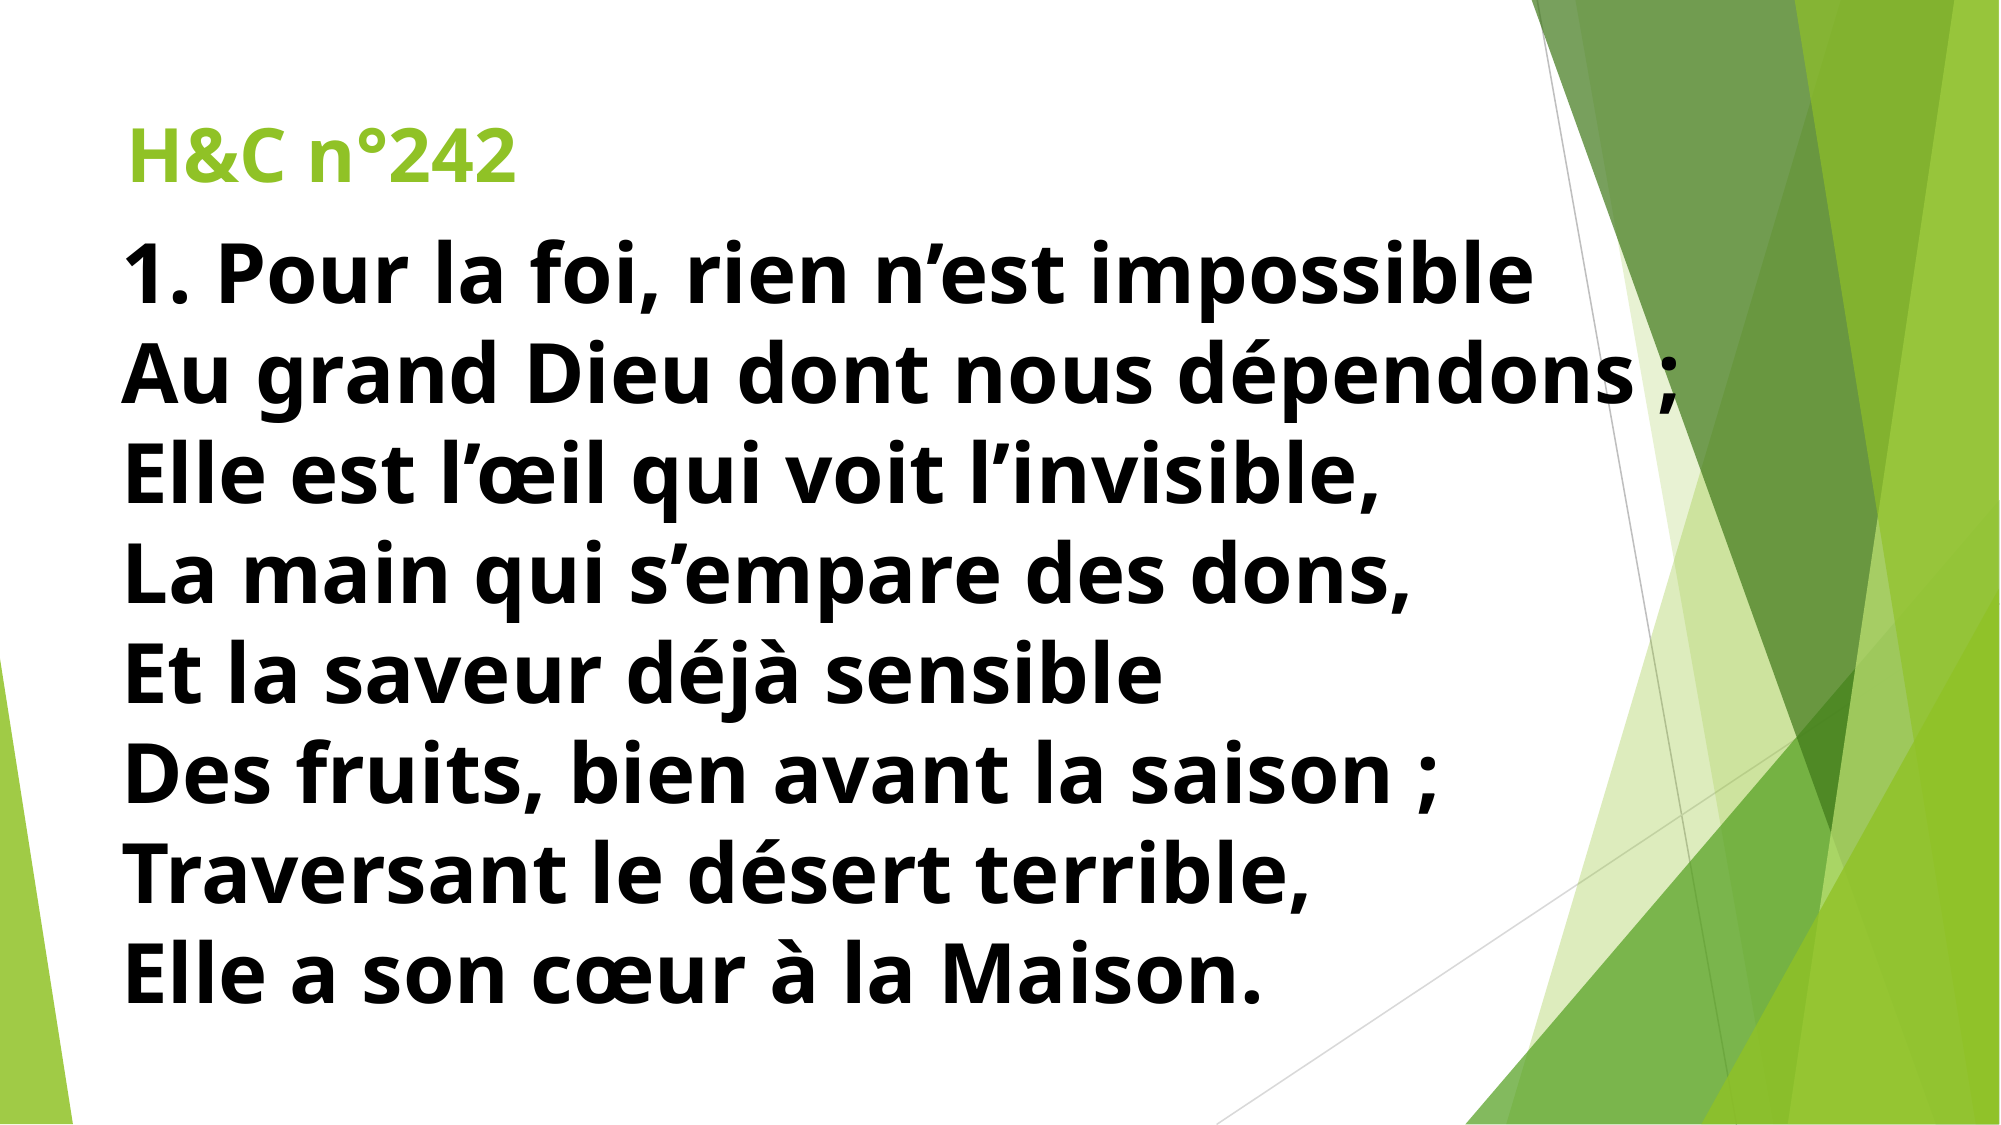

H&C n°242
1. Pour la foi, rien n’est impossible
Au grand Dieu dont nous dépendons ;
Elle est l’œil qui voit l’invisible,
La main qui s’empare des dons,
Et la saveur déjà sensible
Des fruits, bien avant la saison ;
Traversant le désert terrible,
Elle a son cœur à la Maison.